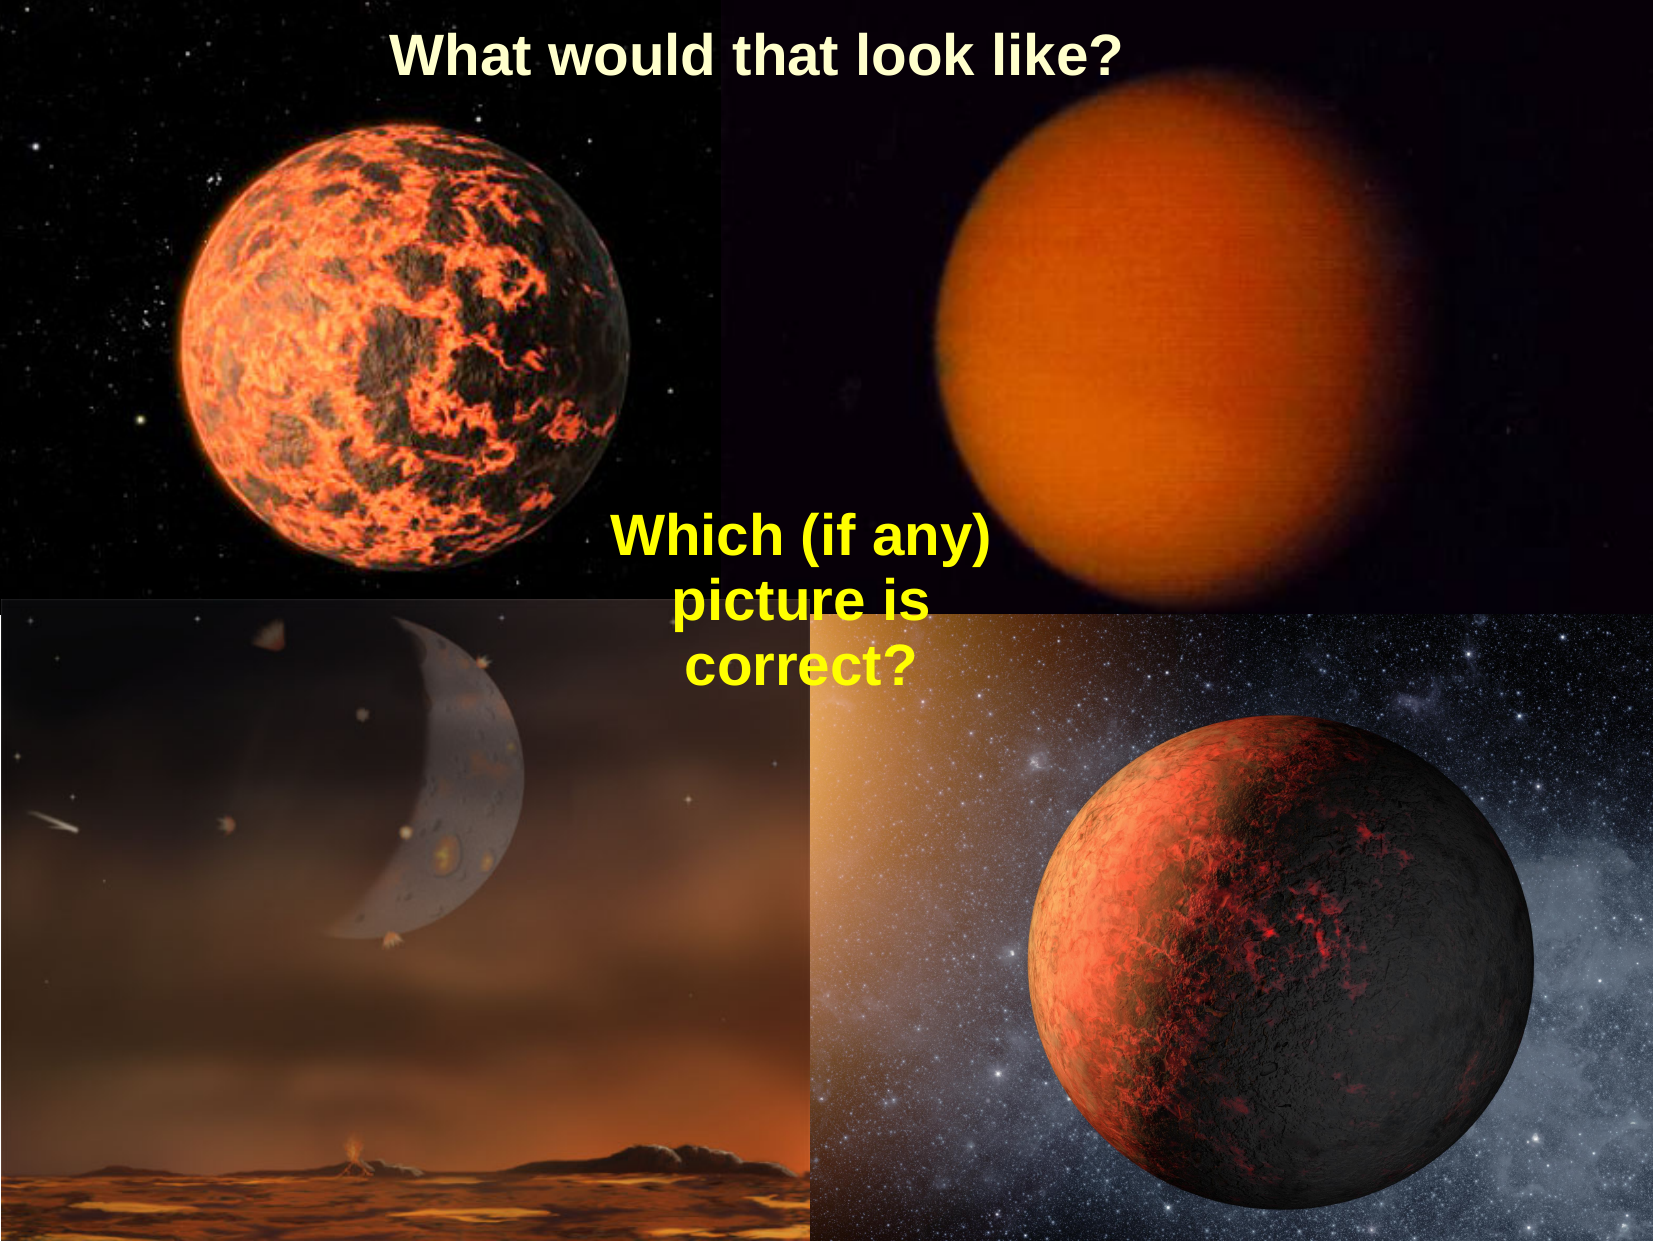

What would that look like?
Which (if any) picture is correct?